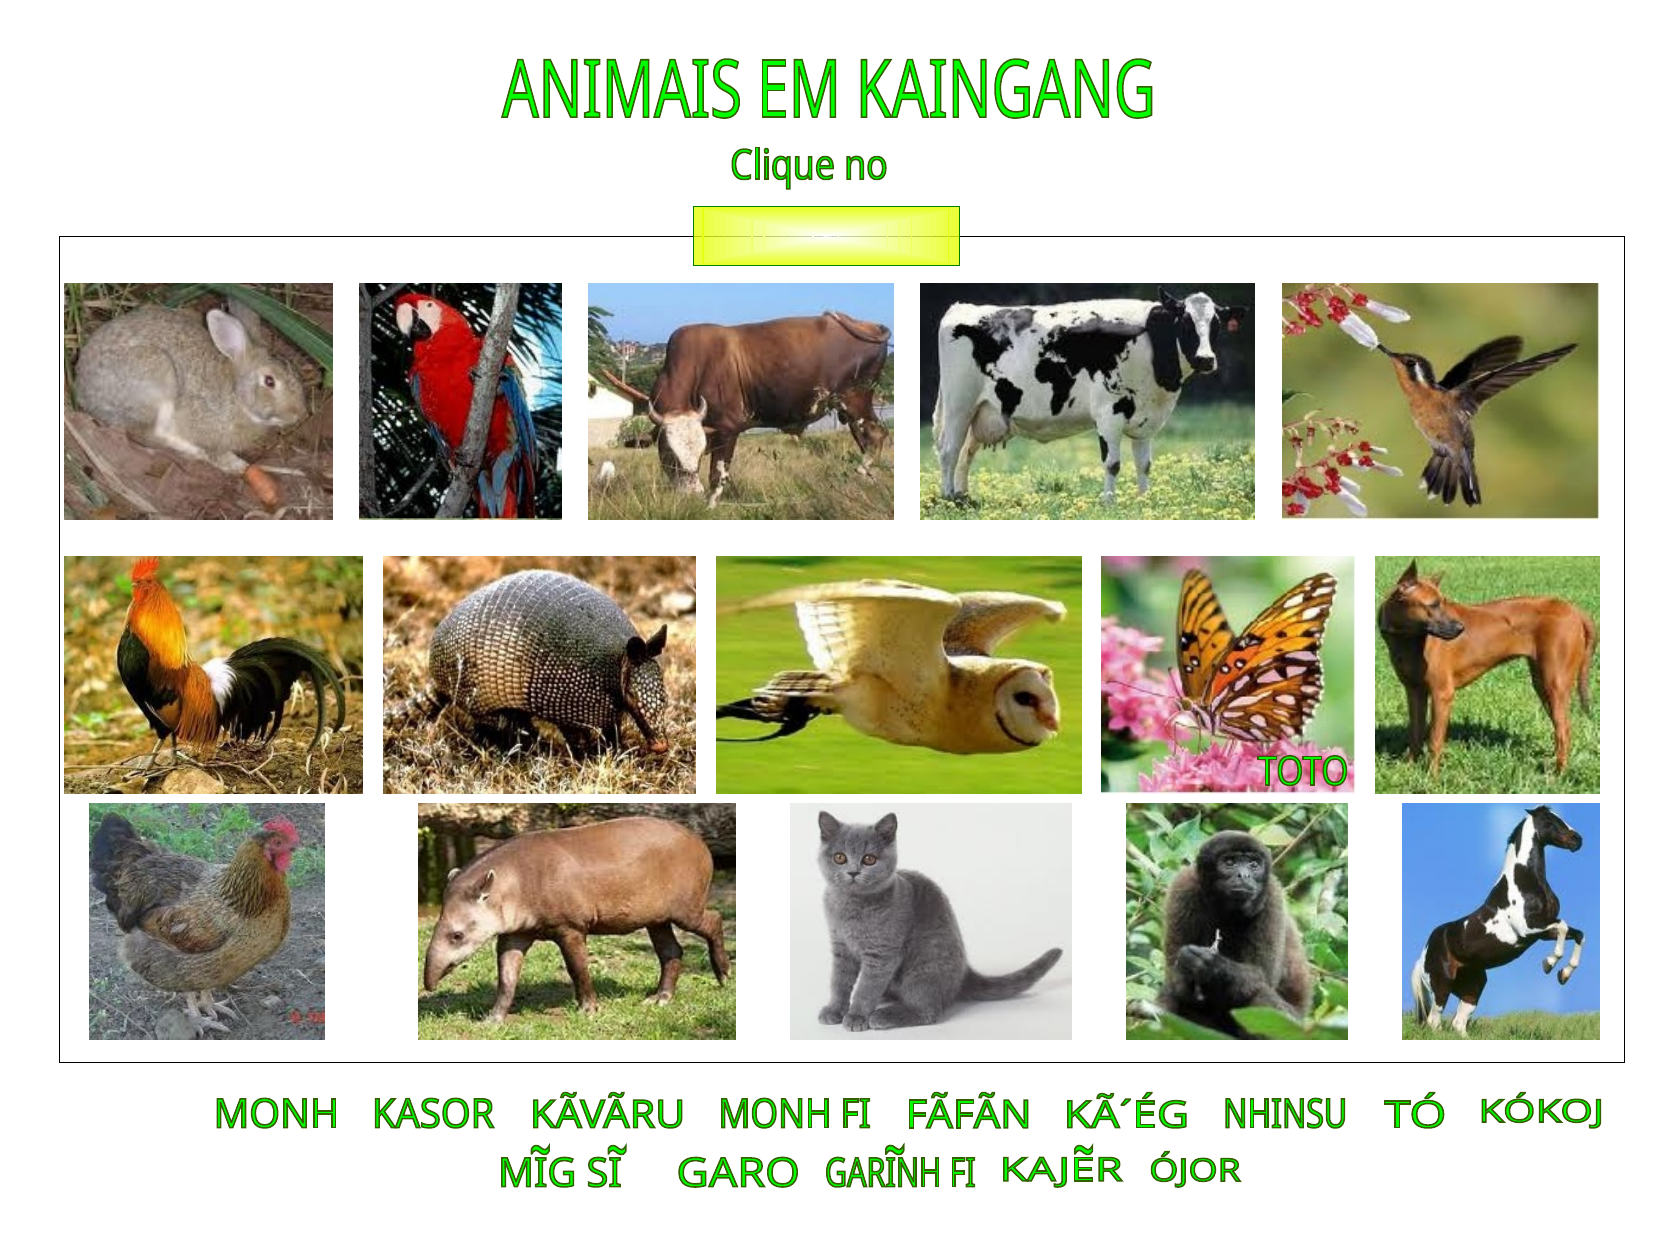

Clique no
TOTO
KÃVÃRU
FÃFÃN
KÃ´ÉG
TÓ
KÓKOJ
MONH
KASOR
MONH FI
NHINSU
~
~
~
~
~
ÓJOR
MIG SI
GARO
GARINH FI
KAJER